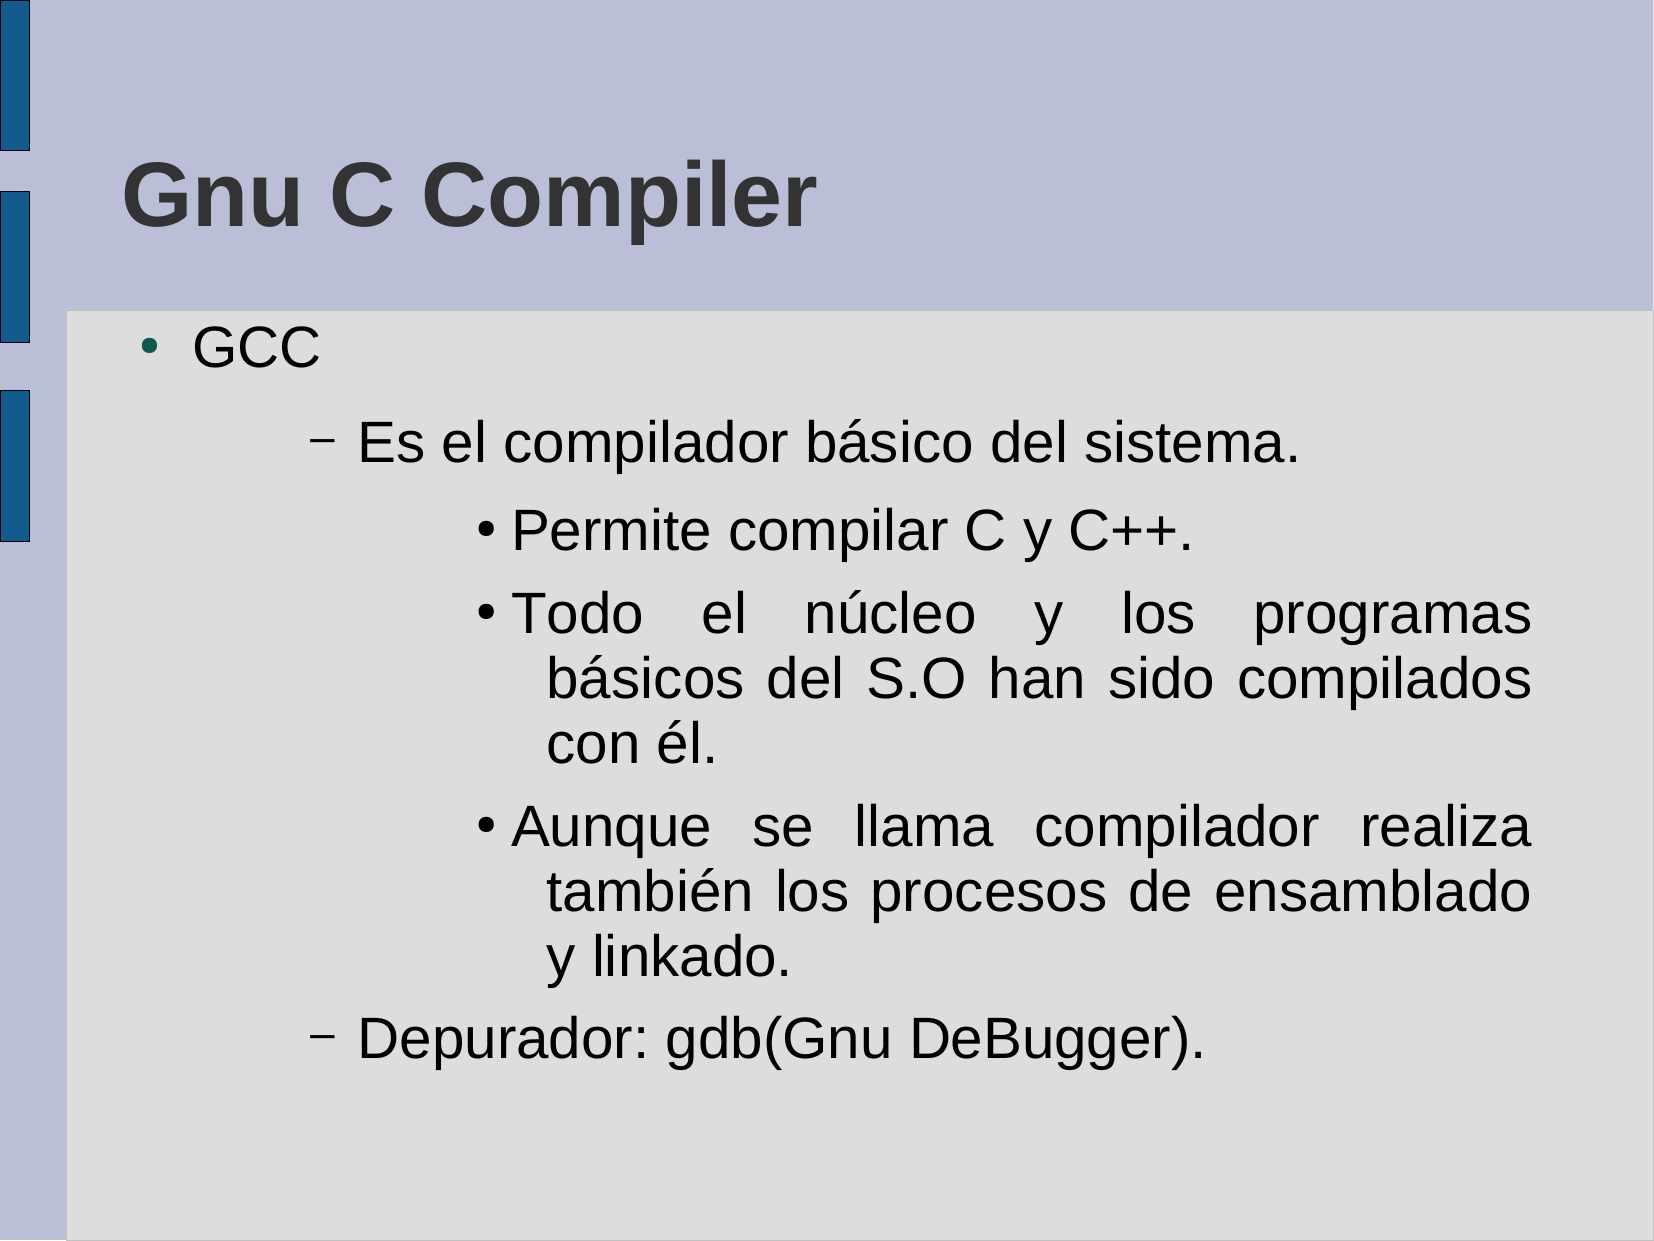

# Gnu C Compiler
GCC
Es el compilador básico del sistema.
Permite compilar C y C++.
Todo el núcleo y los programas básicos del S.O han sido compilados con él.
Aunque se llama compilador realiza también los procesos de ensamblado y linkado.
Depurador: gdb(Gnu DeBugger).